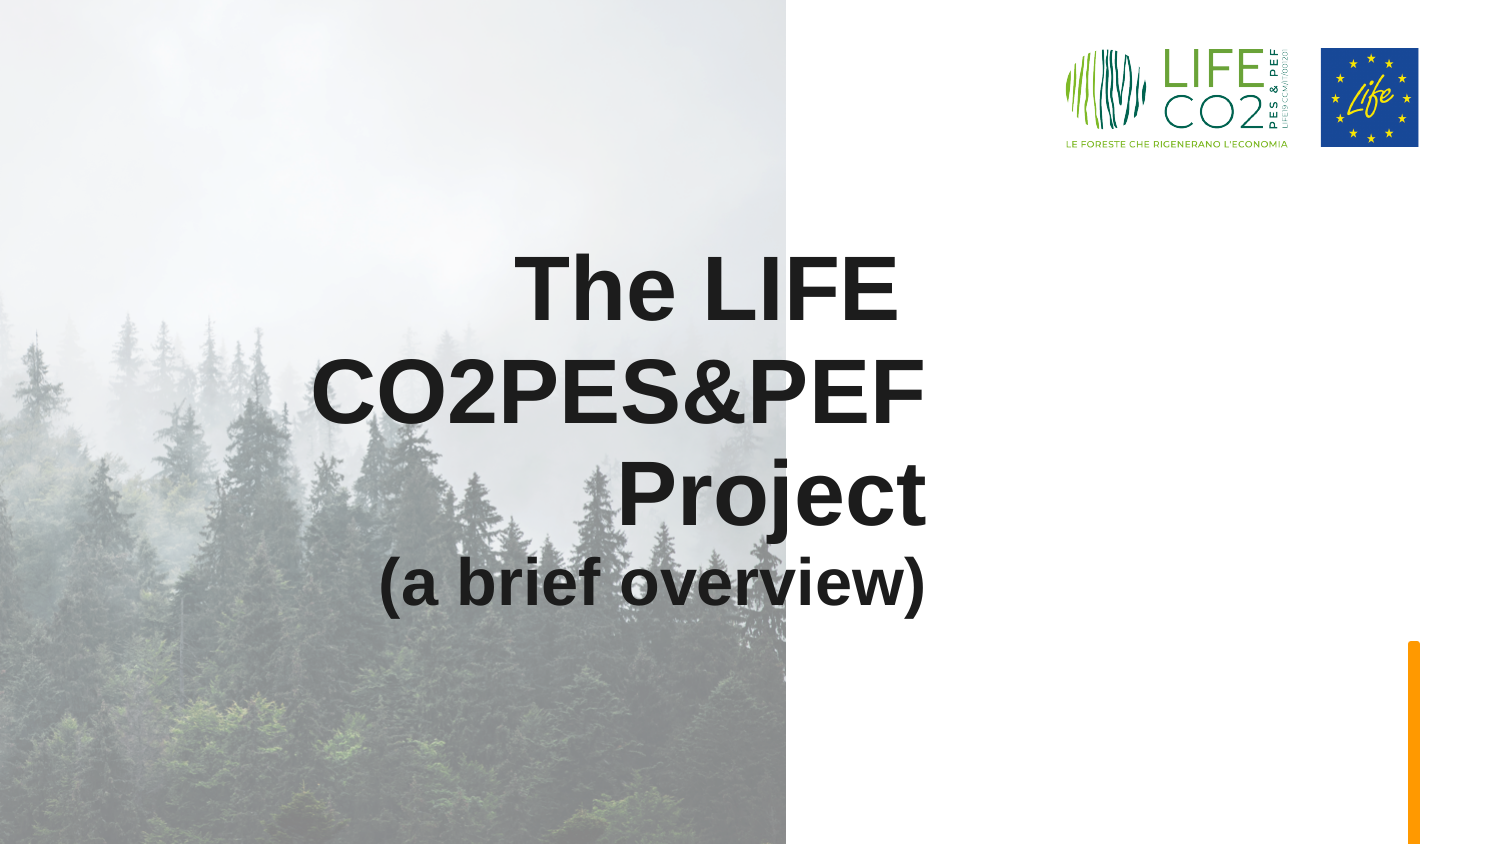

The LIFE
CO2PES&PEF
Project
(a brief overview)